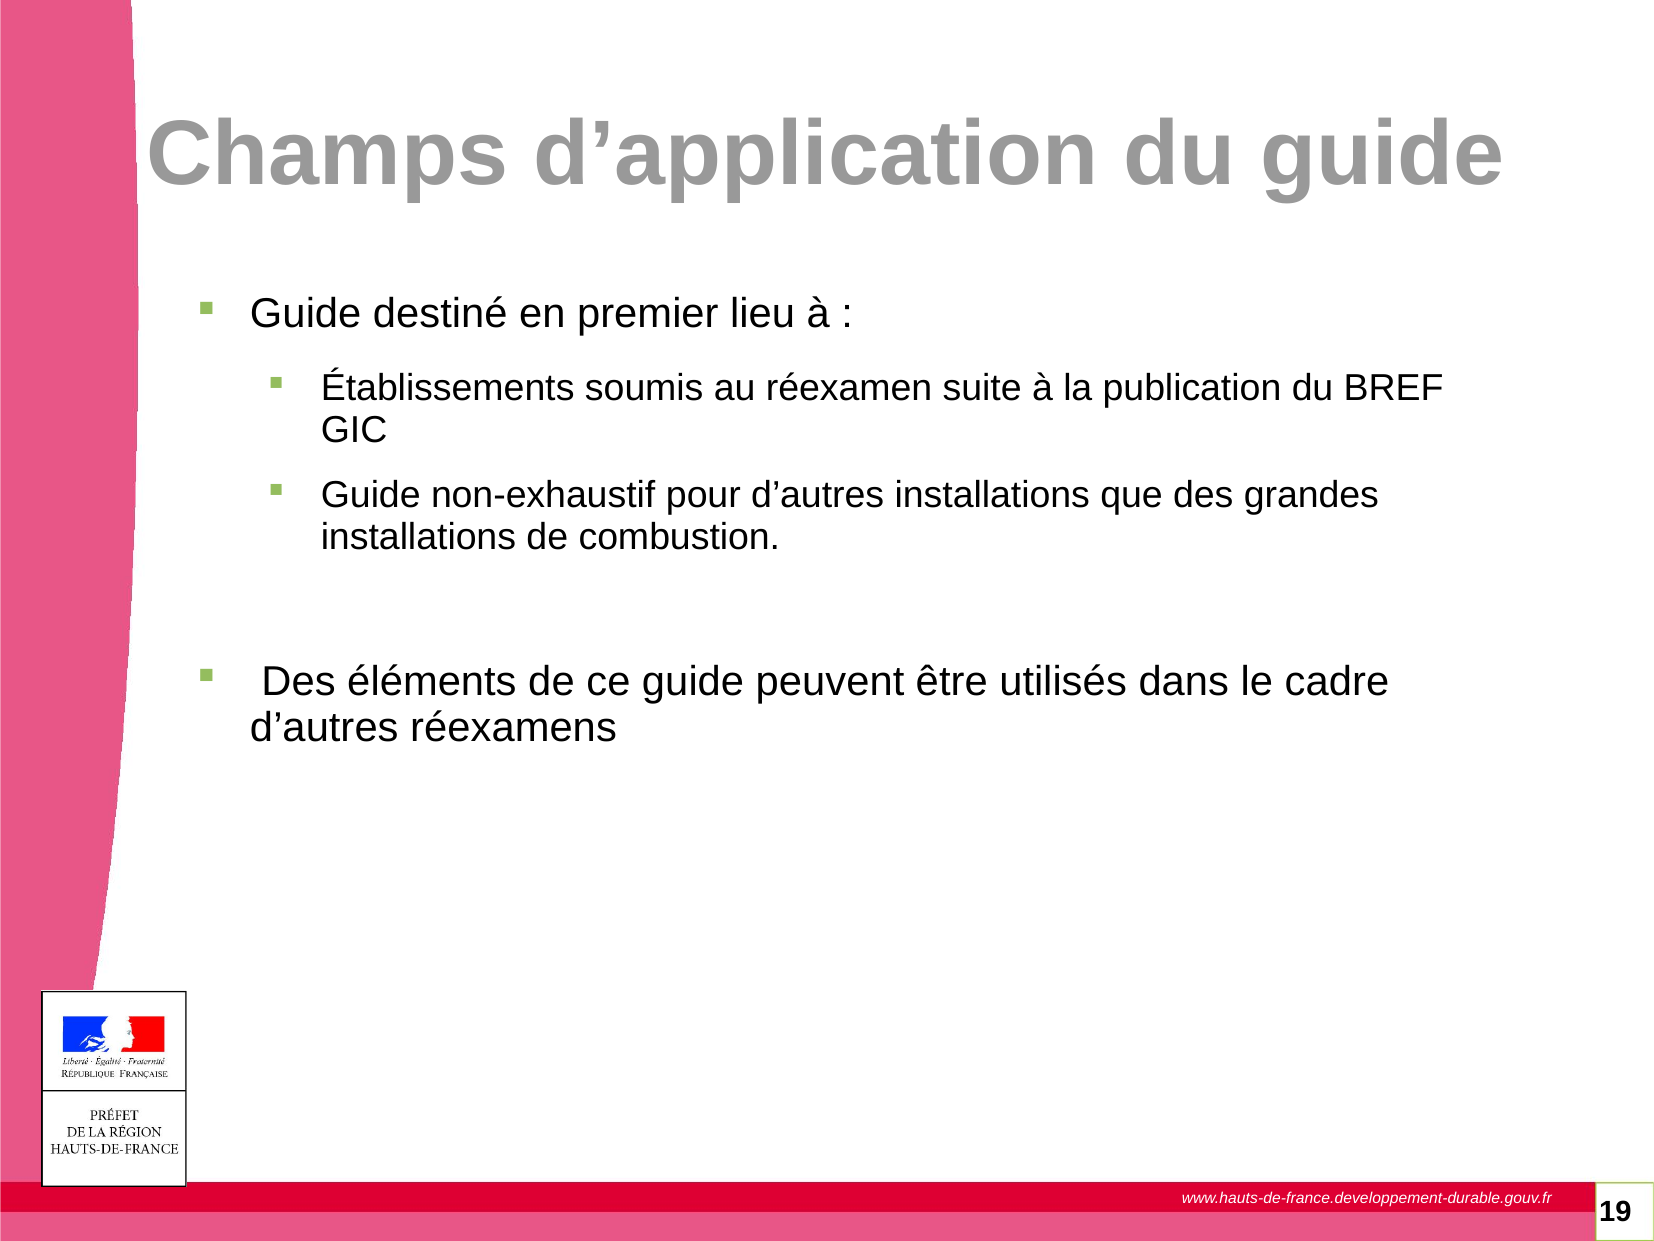

# Champs d’application du guide
Guide destiné en premier lieu à :
Établissements soumis au réexamen suite à la publication du BREF GIC
Guide non-exhaustif pour d’autres installations que des grandes installations de combustion.
 Des éléments de ce guide peuvent être utilisés dans le cadre d’autres réexamens
19